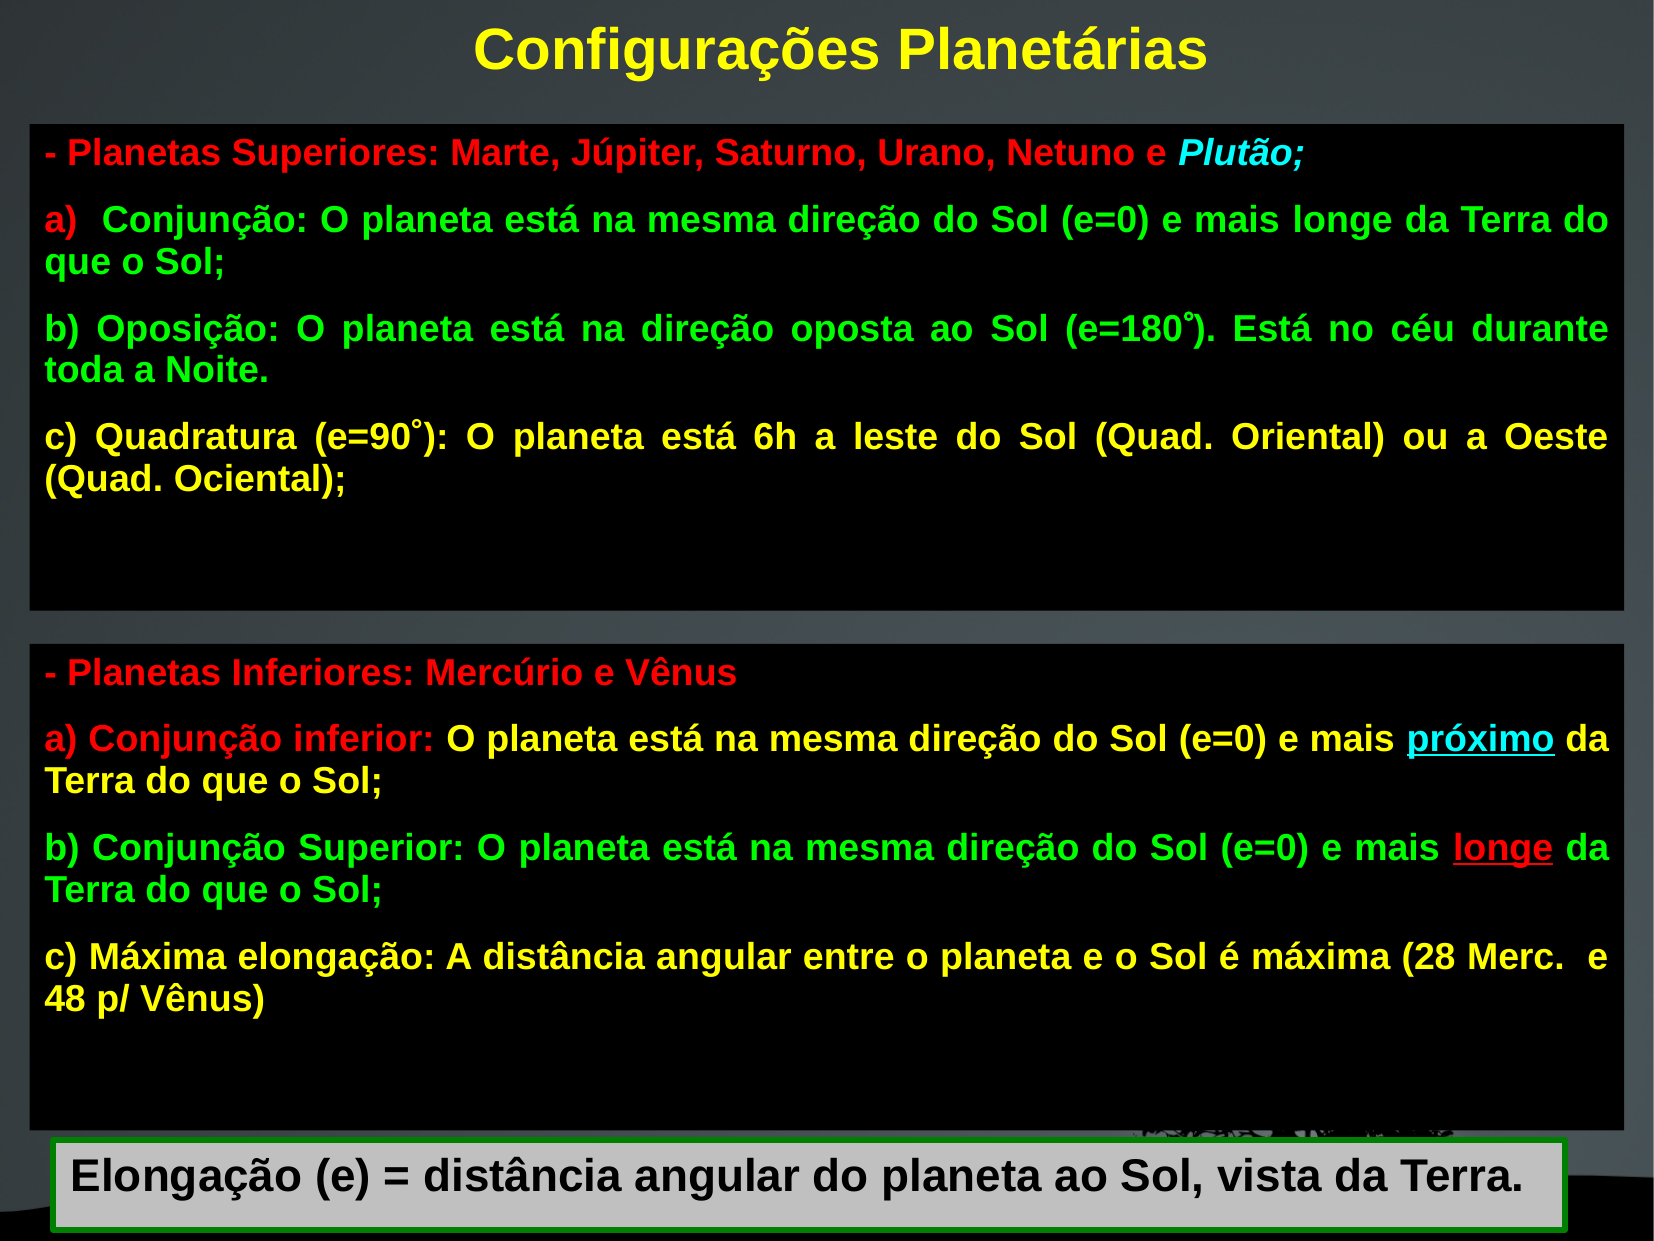

Configurações Planetárias
- Planetas Superiores: Marte, Júpiter, Saturno, Urano, Netuno e Plutão;
a) Conjunção: O planeta está na mesma direção do Sol (e=0) e mais longe da Terra do que o Sol;
b) Oposição: O planeta está na direção oposta ao Sol (e=180˚). Está no céu durante toda a Noite.
c) Quadratura (e=90˚): O planeta está 6h a leste do Sol (Quad. Oriental) ou a Oeste (Quad. Ociental);
- Planetas Inferiores: Mercúrio e Vênus
a) Conjunção inferior: O planeta está na mesma direção do Sol (e=0) e mais próximo da Terra do que o Sol;
b) Conjunção Superior: O planeta está na mesma direção do Sol (e=0) e mais longe da Terra do que o Sol;
c) Máxima elongação: A distância angular entre o planeta e o Sol é máxima (28 Merc. e 48 p/ Vênus)
Elongação (e) = distância angular do planeta ao Sol, vista da Terra.